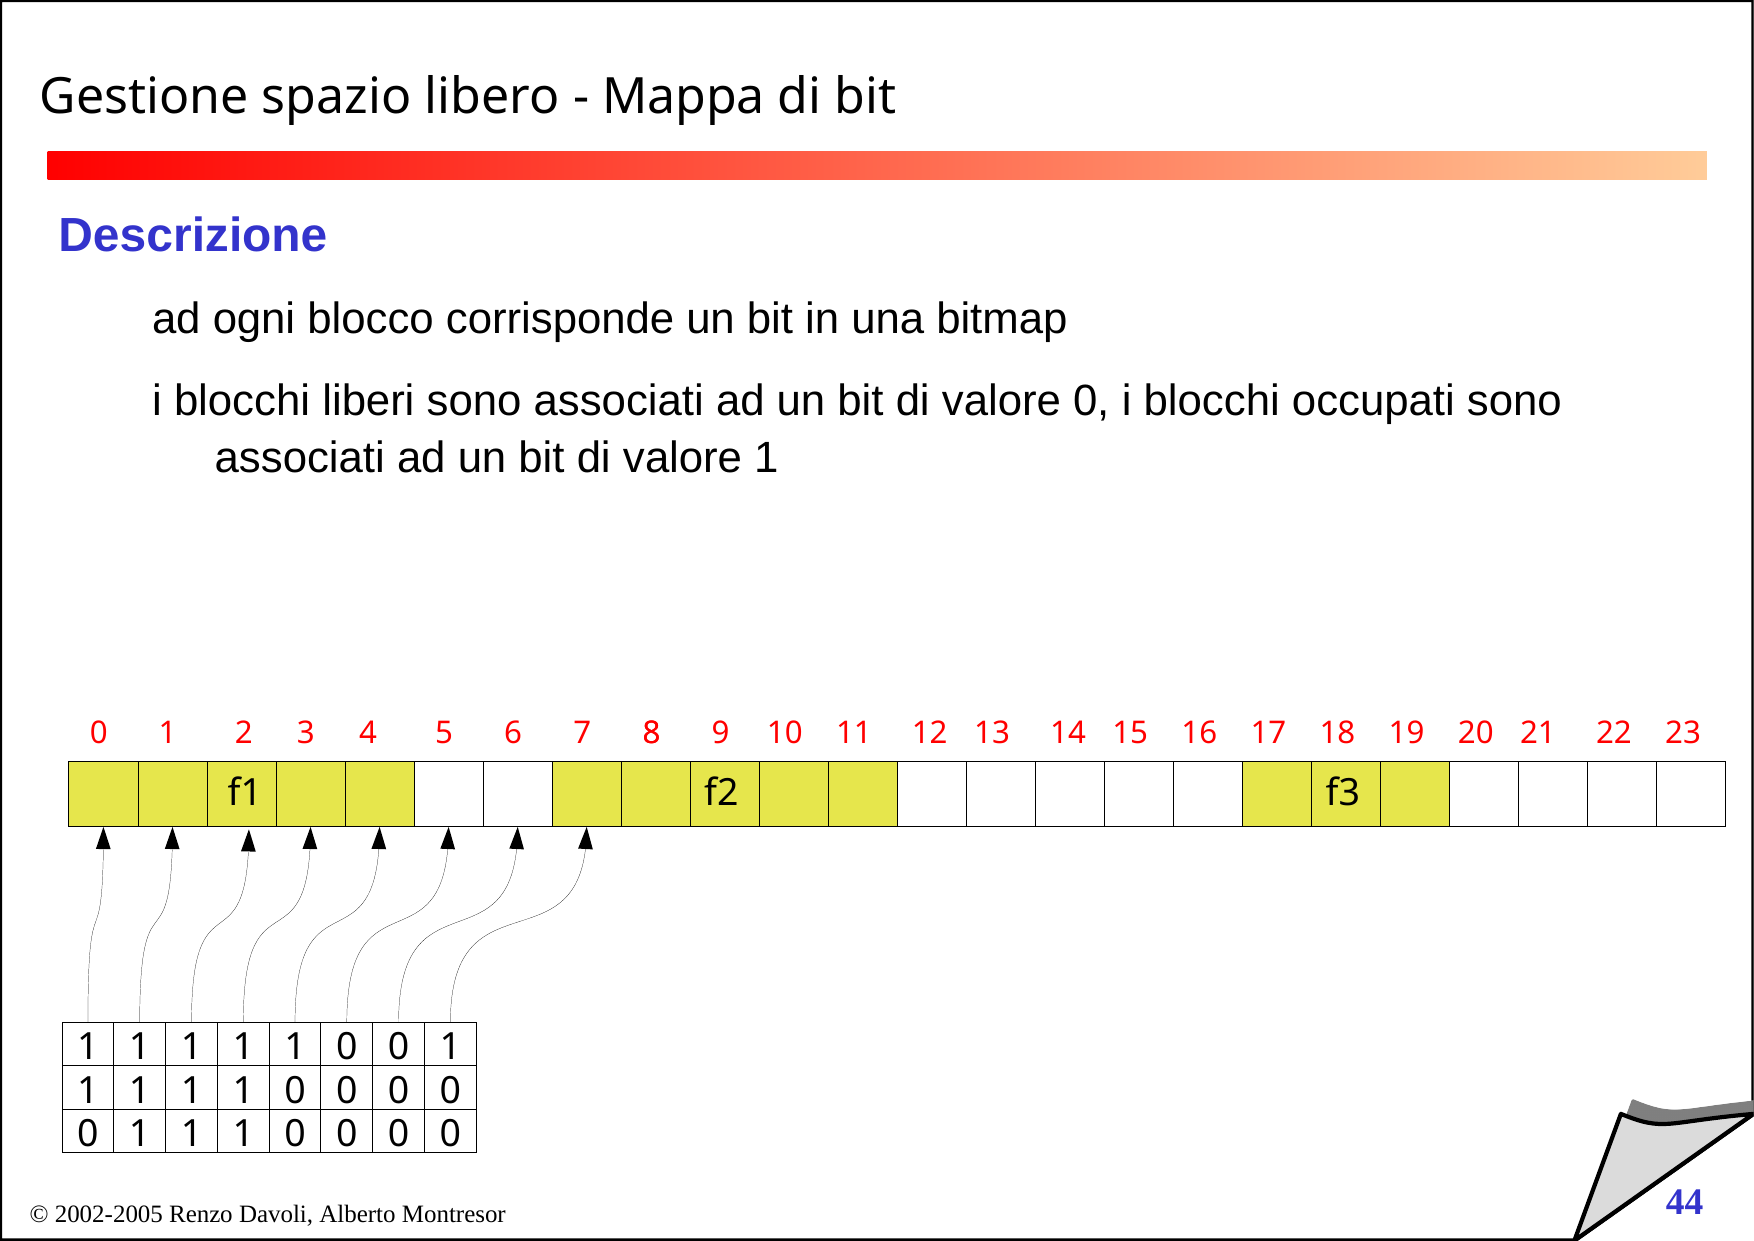

# Gestione spazio libero - Mappa di bit
Descrizione
ad ogni blocco corrisponde un bit in una bitmap
i blocchi liberi sono associati ad un bit di valore 0, i blocchi occupati sono associati ad un bit di valore 1
0
1
2
3
4
5
6
7
8
8
9
10
11
12
13
14
15
16
17
18
19
20
21
22
23
f1
f2
f3
1
1
1
1
1
0
0
1
1
1
1
1
0
0
0
0
0
1
1
1
0
0
0
0